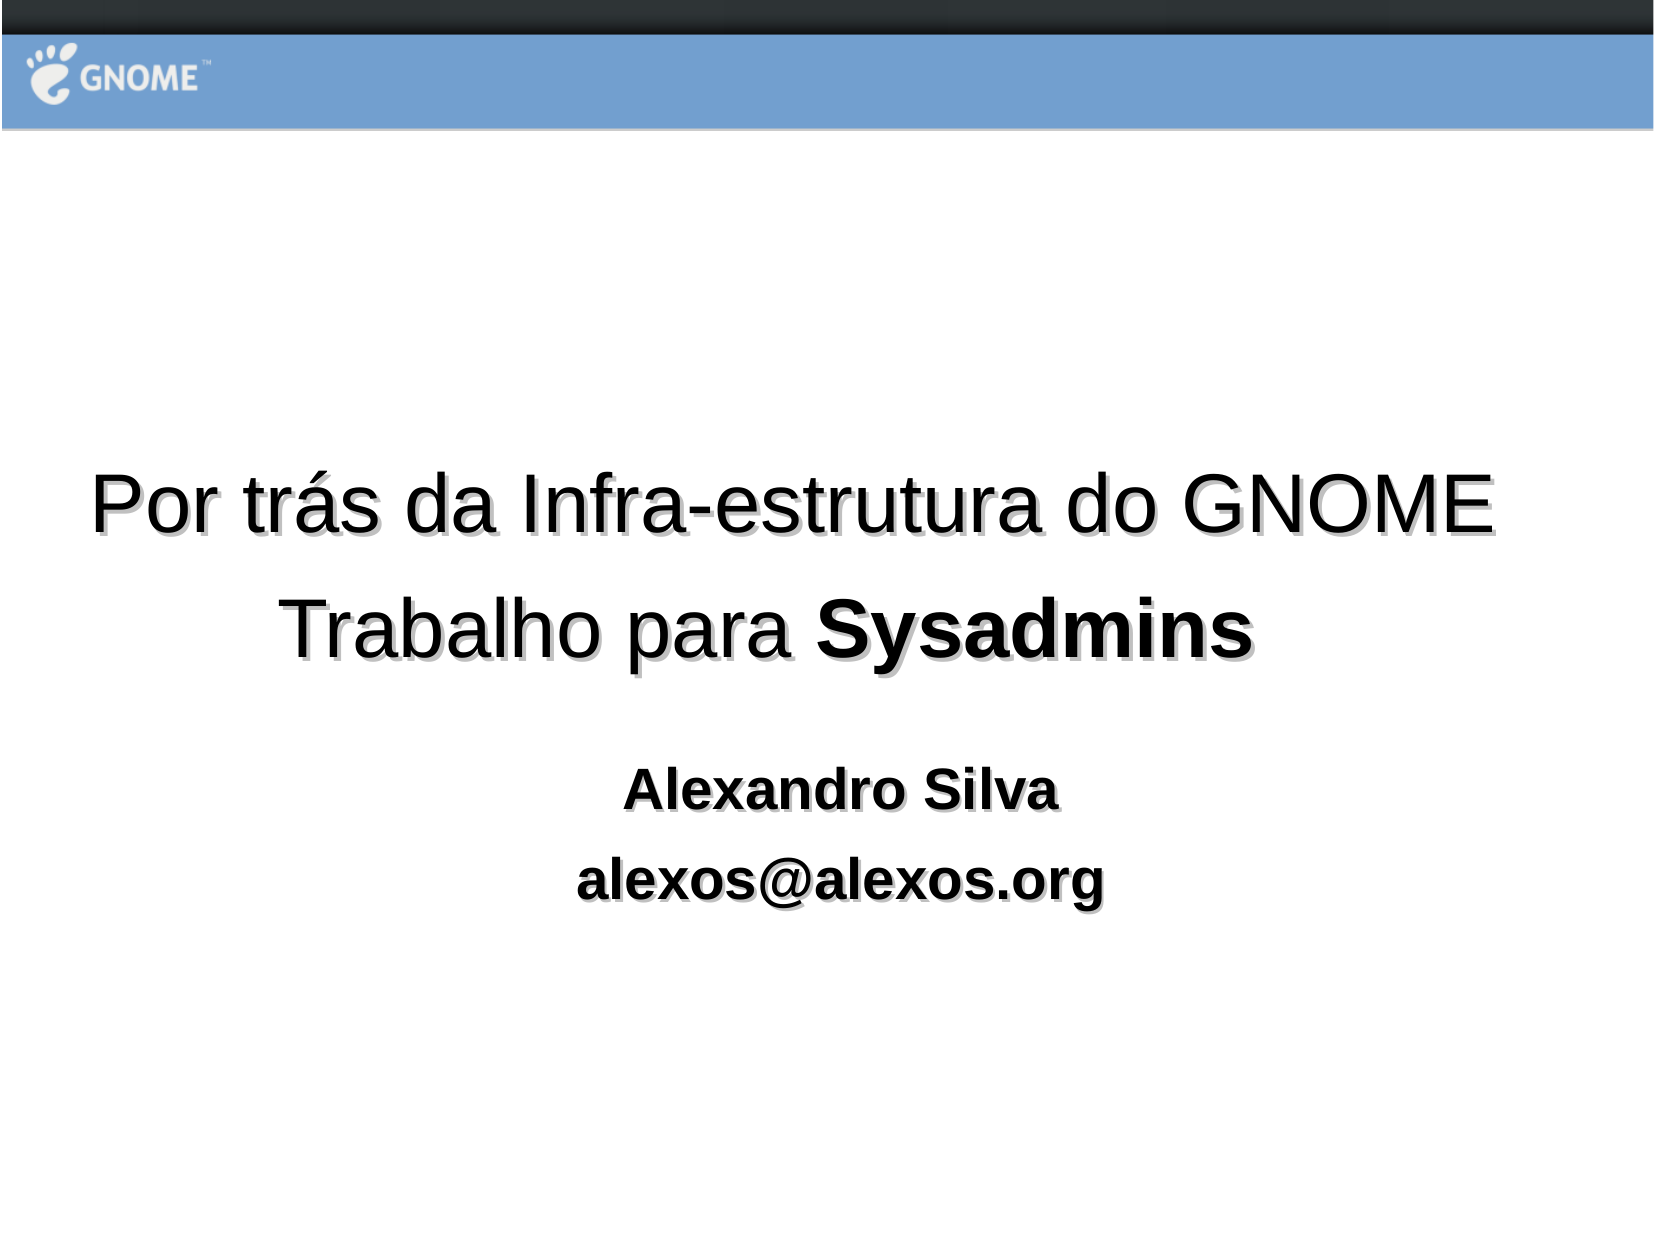

Por trás da Infra-estrutura do GNOME
Trabalho para Sysadmins
Alexandro Silva
alexos@alexos.org